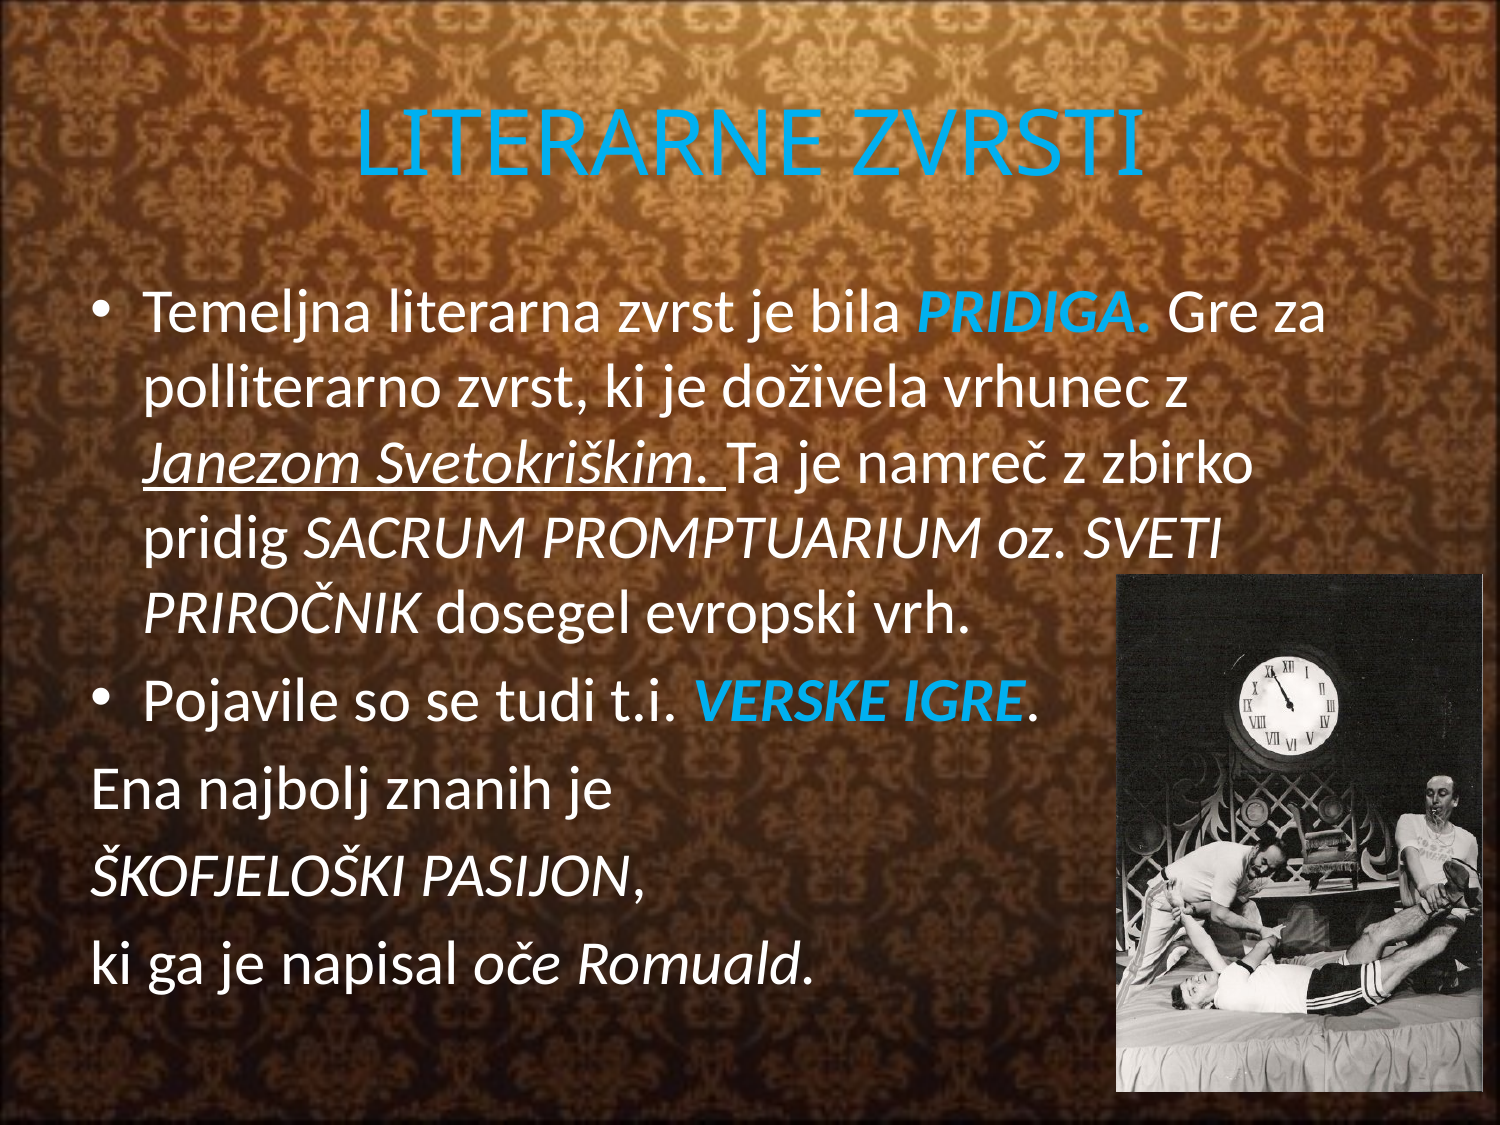

# LITERARNE ZVRSTI
Temeljna literarna zvrst je bila PRIDIGA. Gre za polliterarno zvrst, ki je doživela vrhunec z Janezom Svetokriškim. Ta je namreč z zbirko pridig SACRUM PROMPTUARIUM oz. SVETI PRIROČNIK dosegel evropski vrh.
Pojavile so se tudi t.i. VERSKE IGRE.
Ena najbolj znanih je
ŠKOFJELOŠKI PASIJON,
ki ga je napisal oče Romuald.